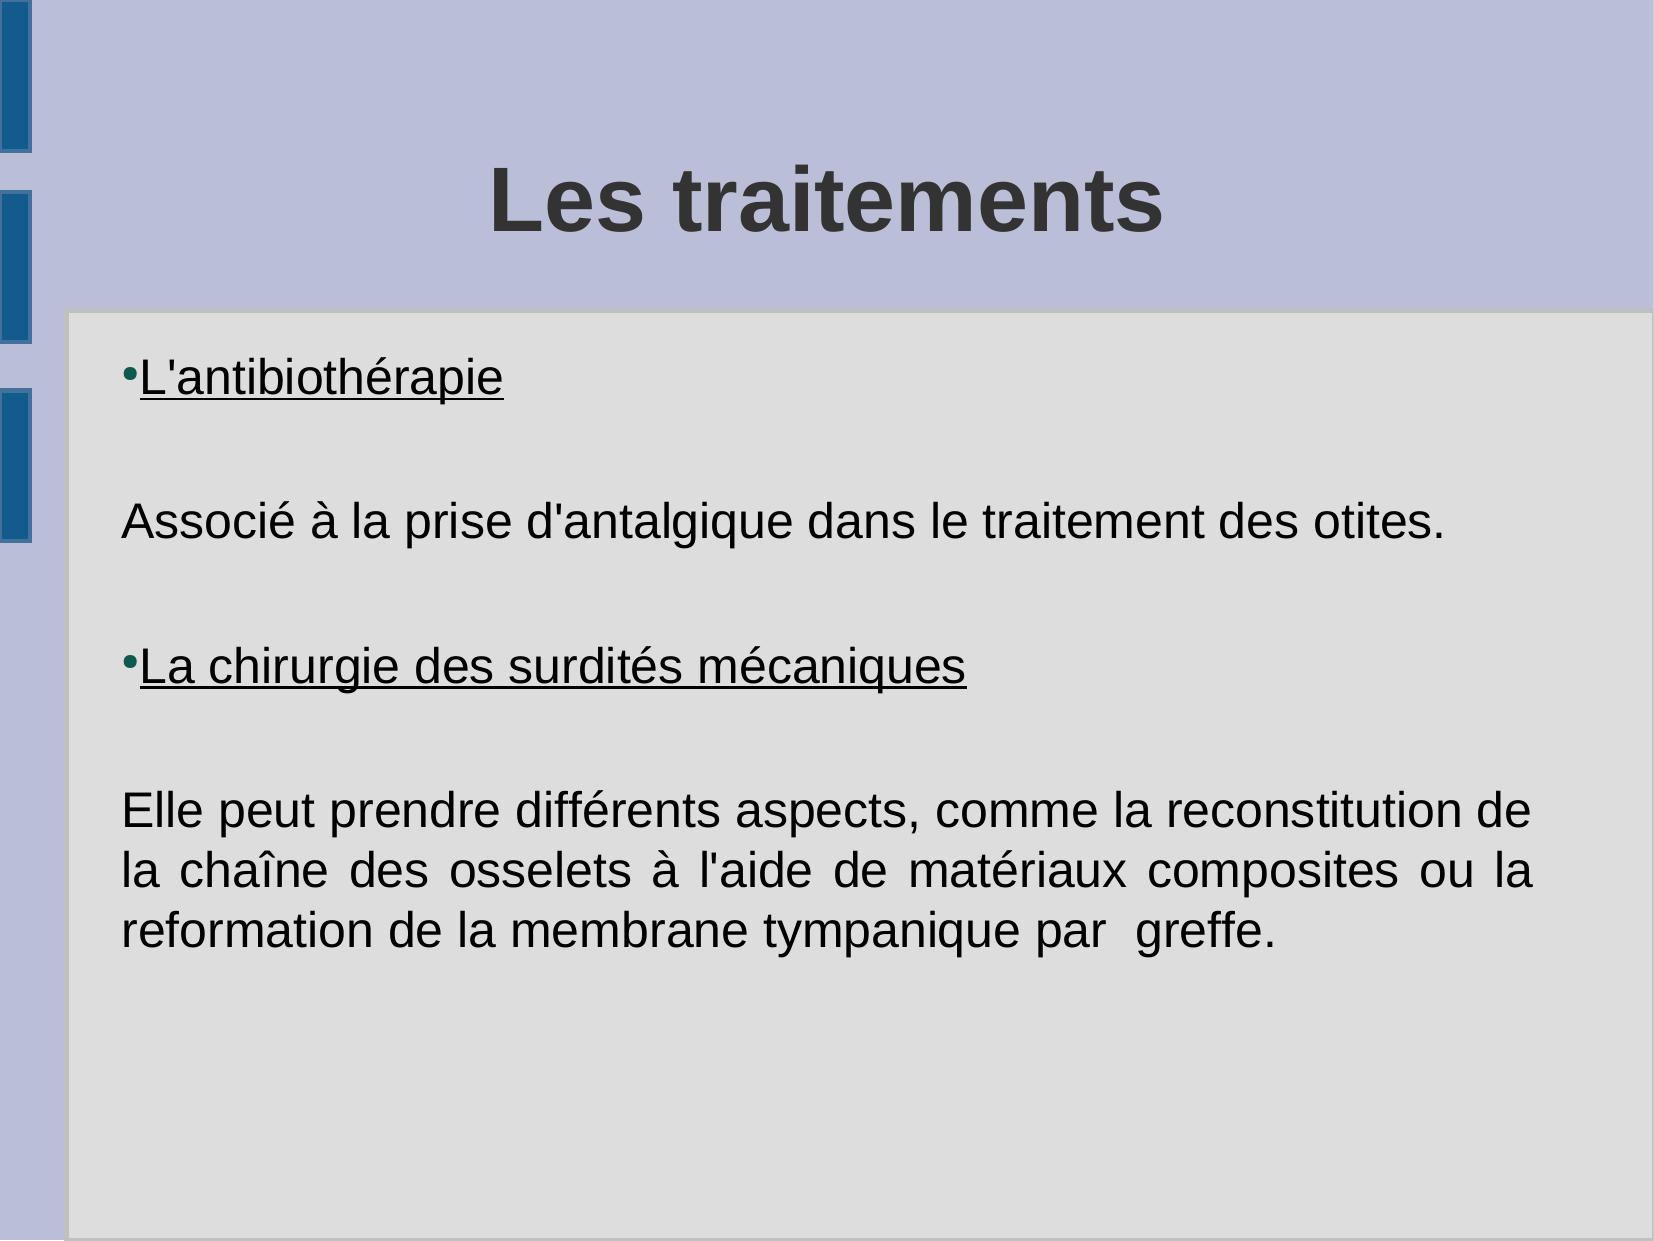

# Les traitements
L'antibiothérapie
Associé à la prise d'antalgique dans le traitement des otites.
La chirurgie des surdités mécaniques
Elle peut prendre différents aspects, comme la reconstitution de la chaîne des osselets à l'aide de matériaux composites ou la reformation de la membrane tympanique par greffe.